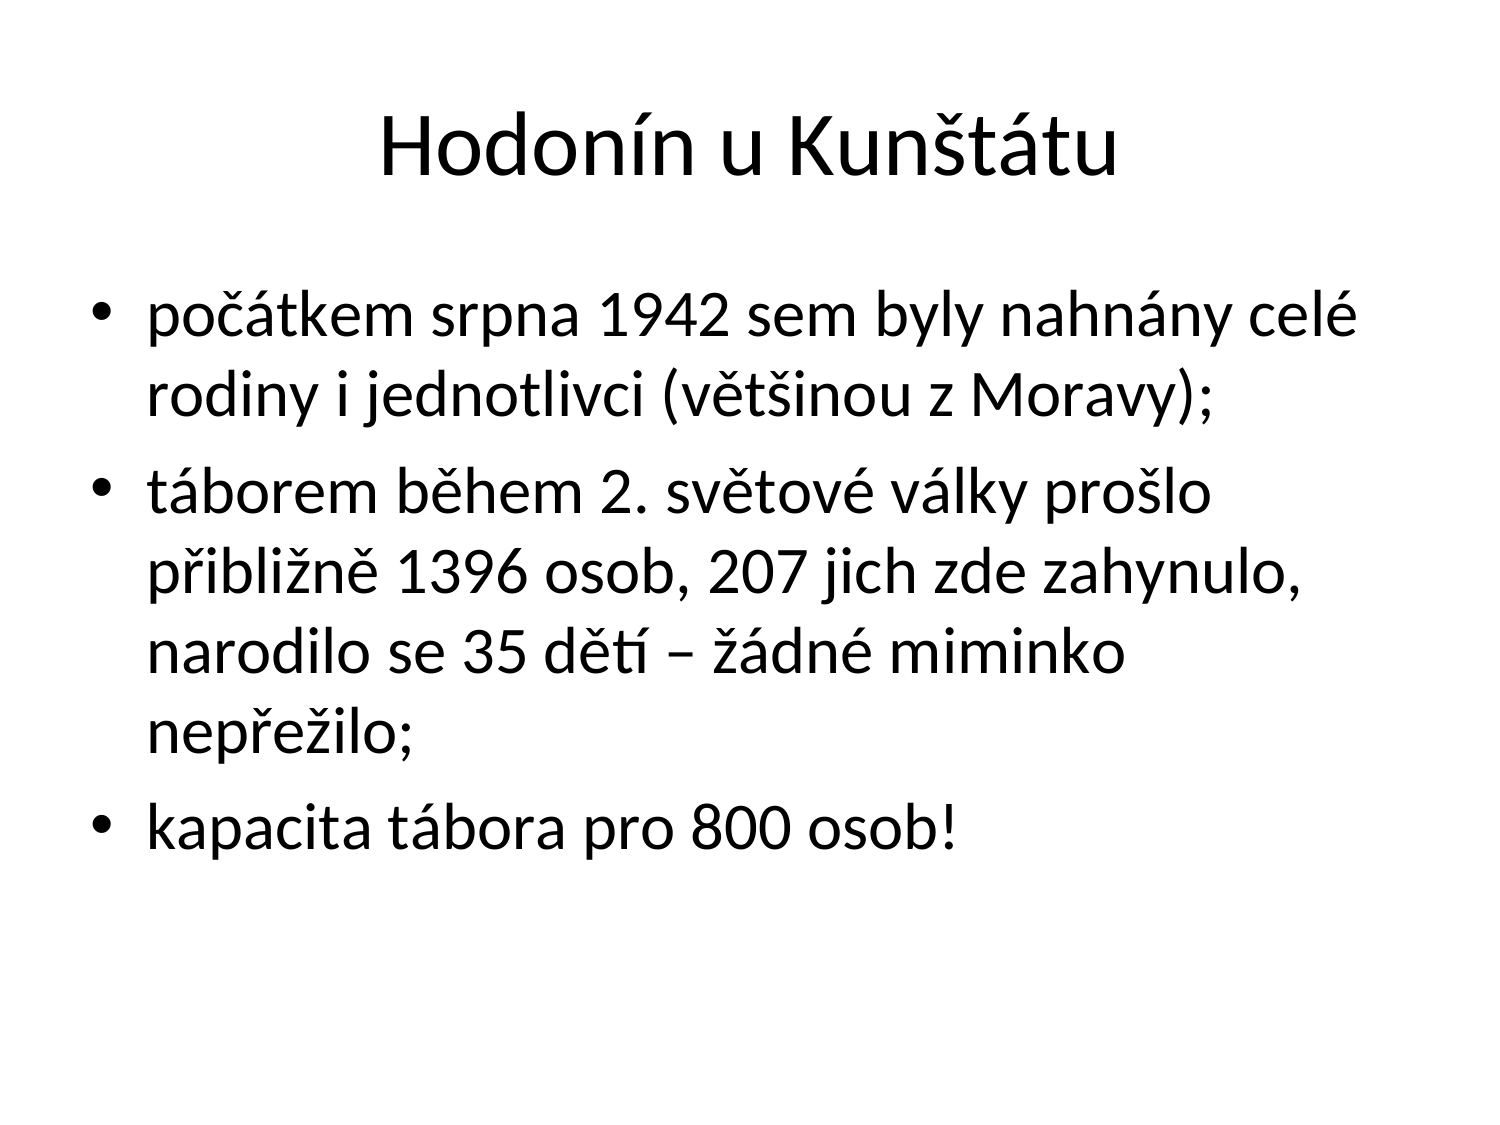

# Hodonín u Kunštátu
počátkem srpna 1942 sem byly nahnány celé rodiny i jednotlivci (většinou z Moravy);
táborem během 2. světové války prošlo přibližně 1396 osob, 207 jich zde zahynulo, narodilo se 35 dětí – žádné miminko nepřežilo;
kapacita tábora pro 800 osob!